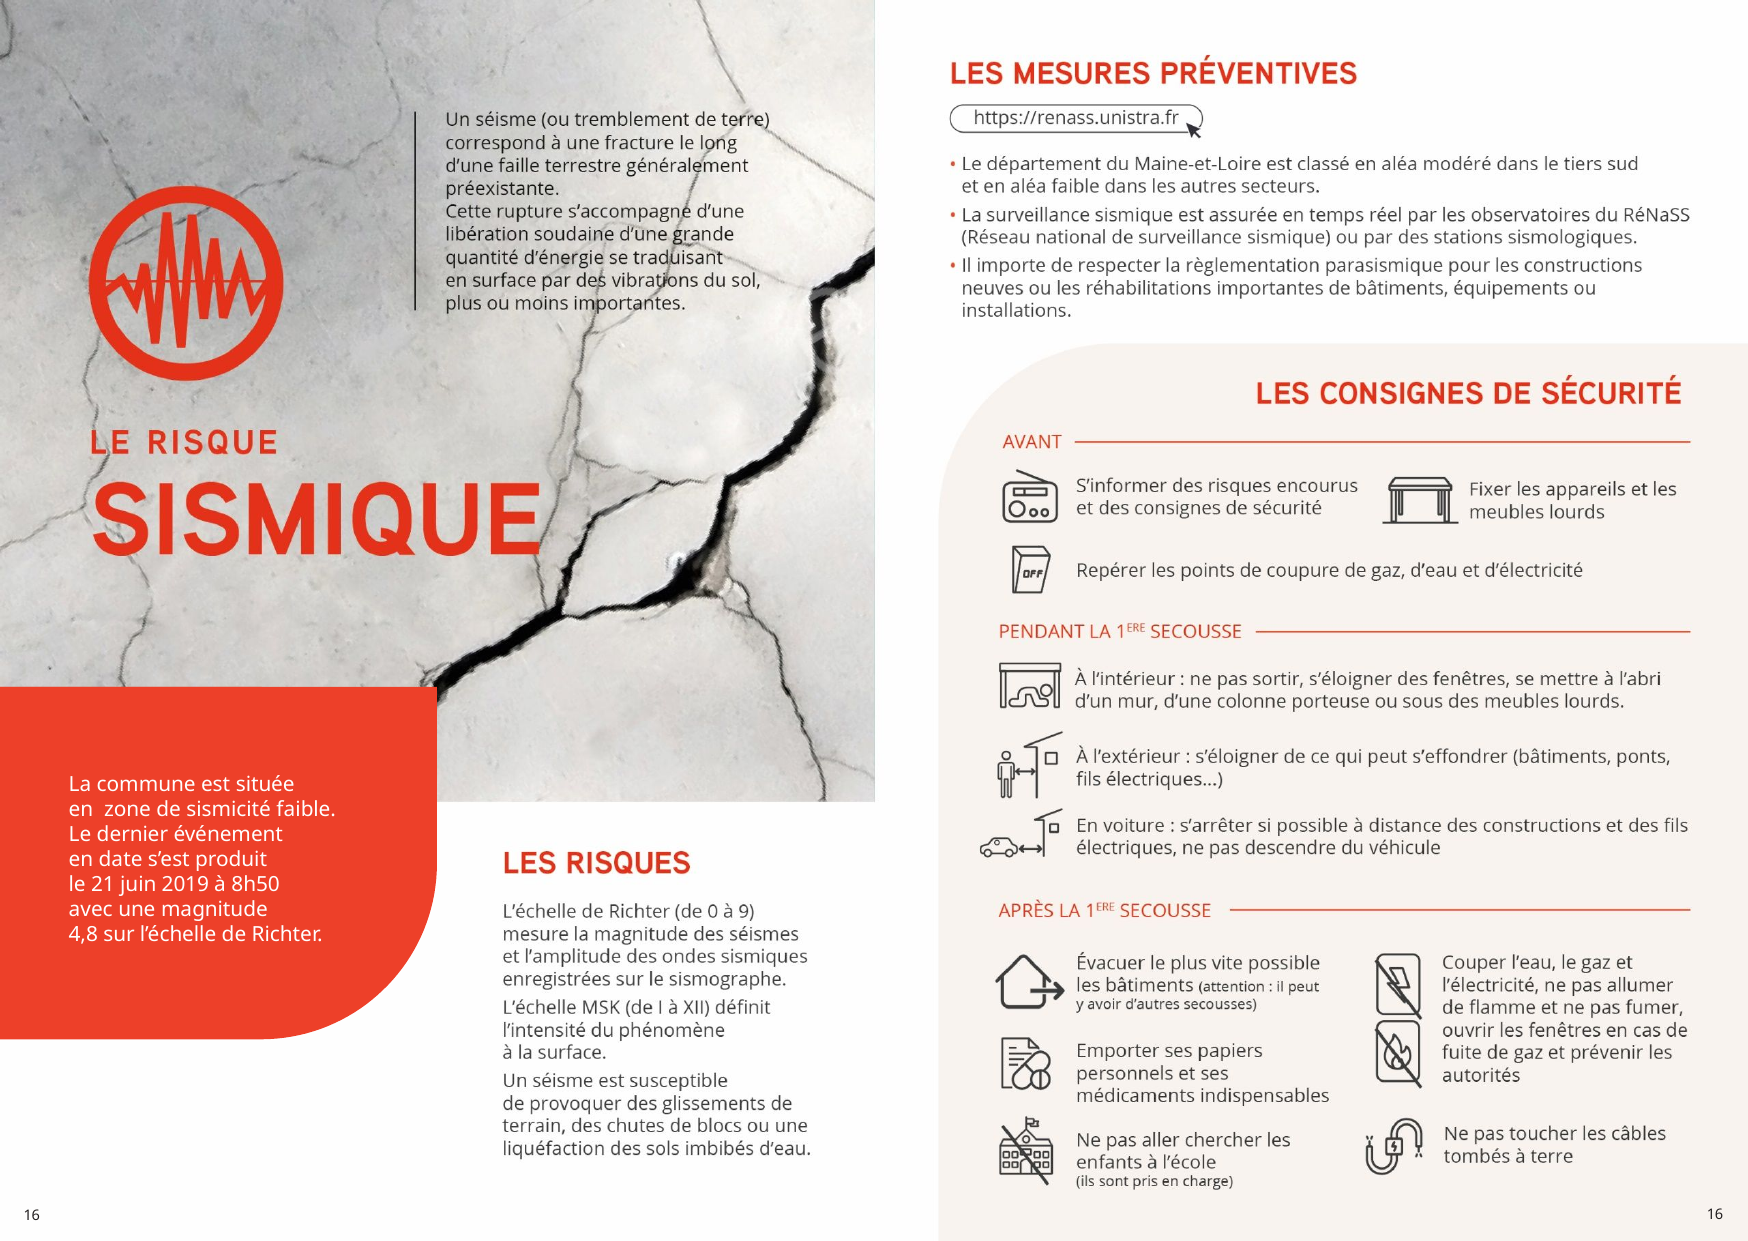

La commune est située
en  zone de sismicité faible. Le dernier événement
en date s’est produit
le 21 juin 2019 à 8h50
avec une magnitude
4,8 sur l’échelle de Richter.